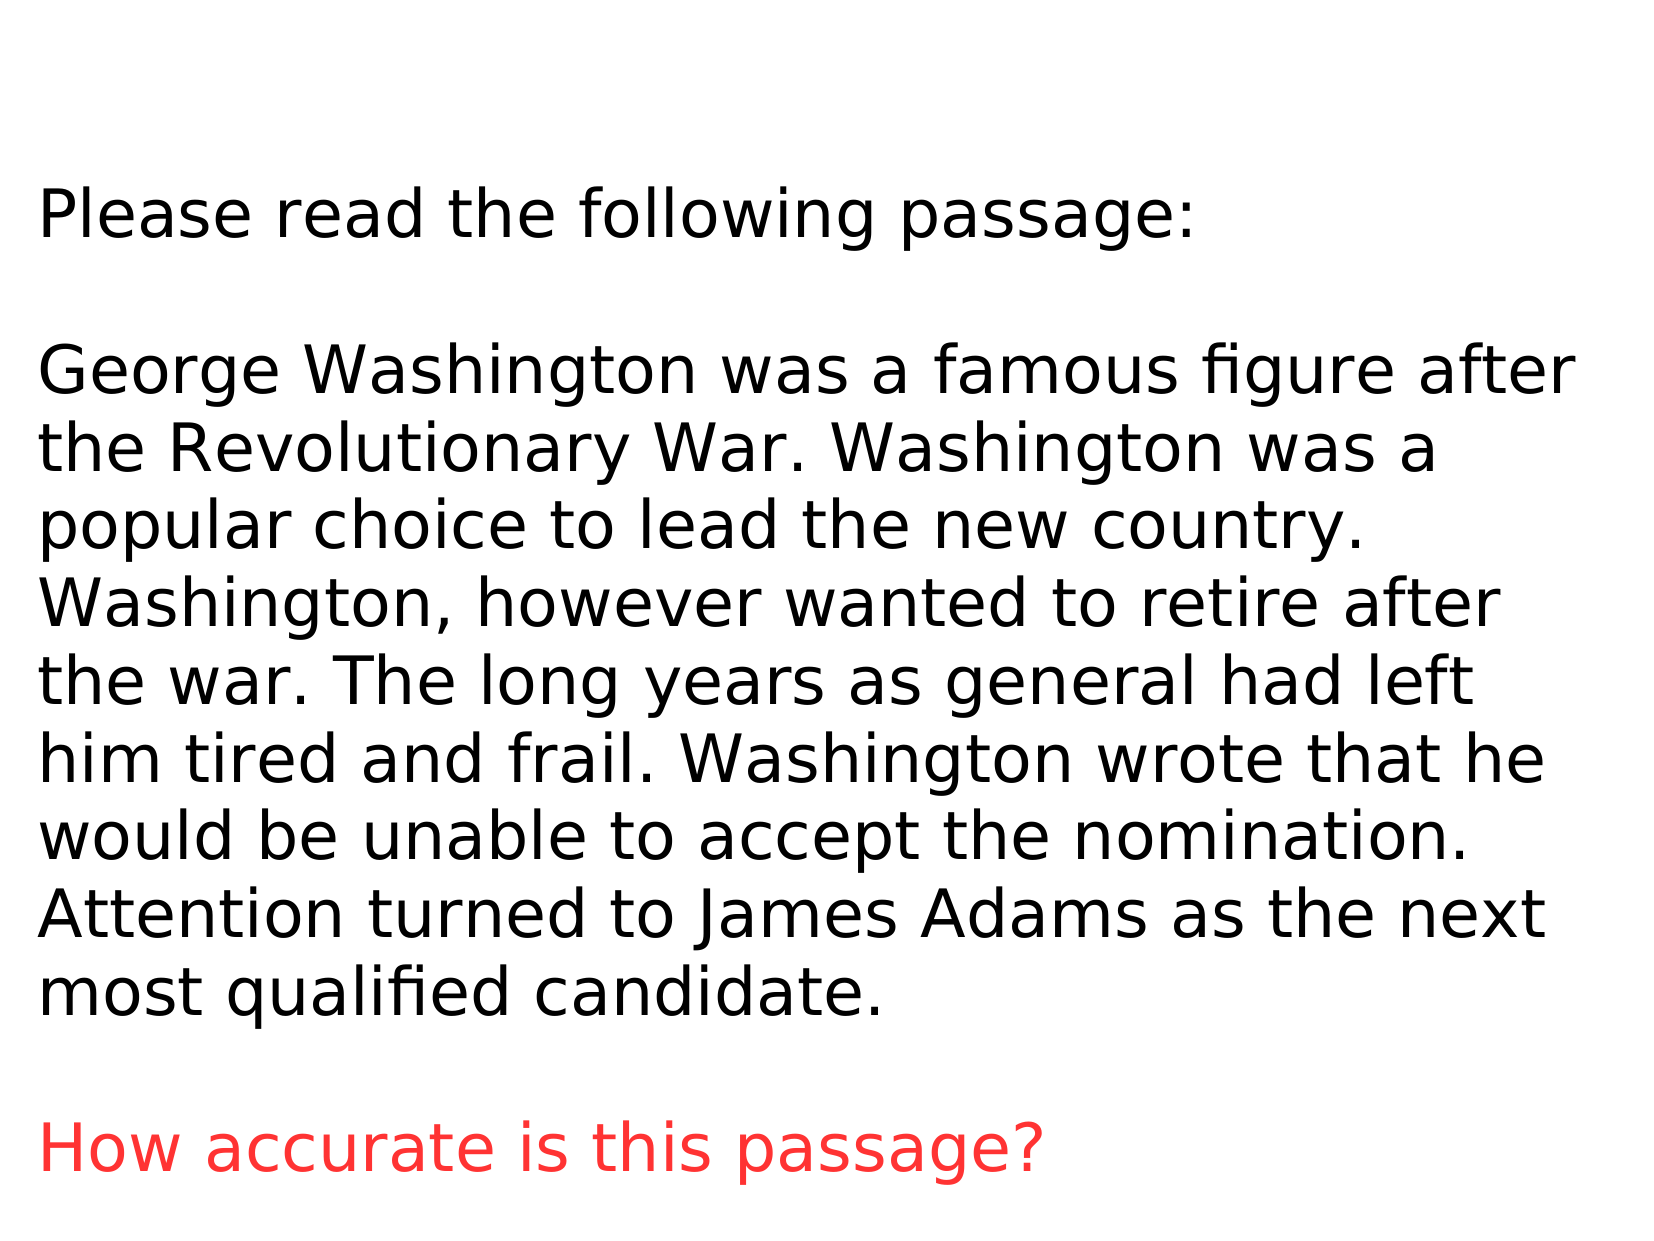

# Please read the following passage:
George Washington was a famous figure after the Revolutionary War. Washington was a popular choice to lead the new country. Washington, however wanted to retire after the war. The long years as general had left him tired and frail. Washington wrote that he would be unable to accept the nomination. Attention turned to James Adams as the next most qualified candidate.
How accurate is this passage?